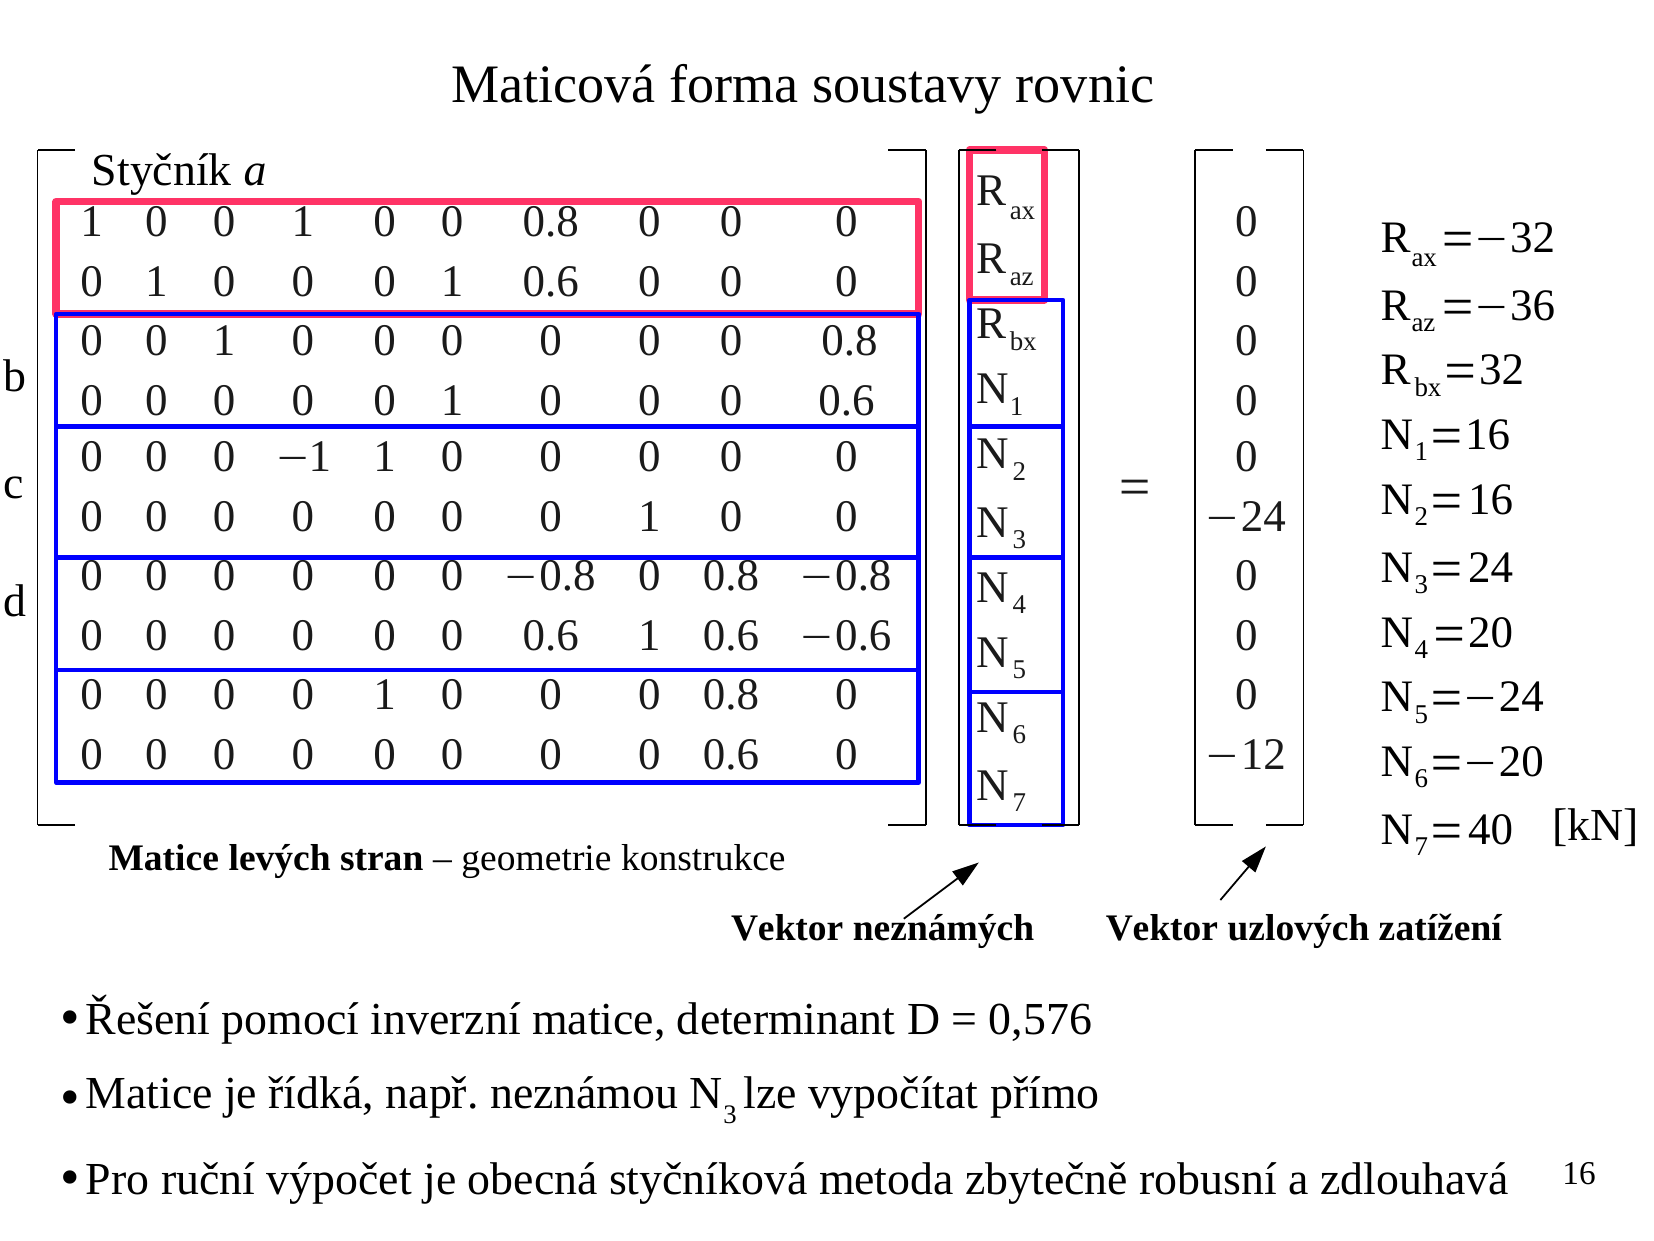

# Maticová forma soustavy rovnic
Styčník a
b
c
d
[kN]
Matice levých stran – geometrie konstrukce
Vektor neznámých
Vektor uzlových zatížení
Řešení pomocí inverzní matice, determinant D = 0,576
Matice je řídká, např. neznámou N3 lze vypočítat přímo
Pro ruční výpočet je obecná styčníková metoda zbytečně robusní a zdlouhavá
16